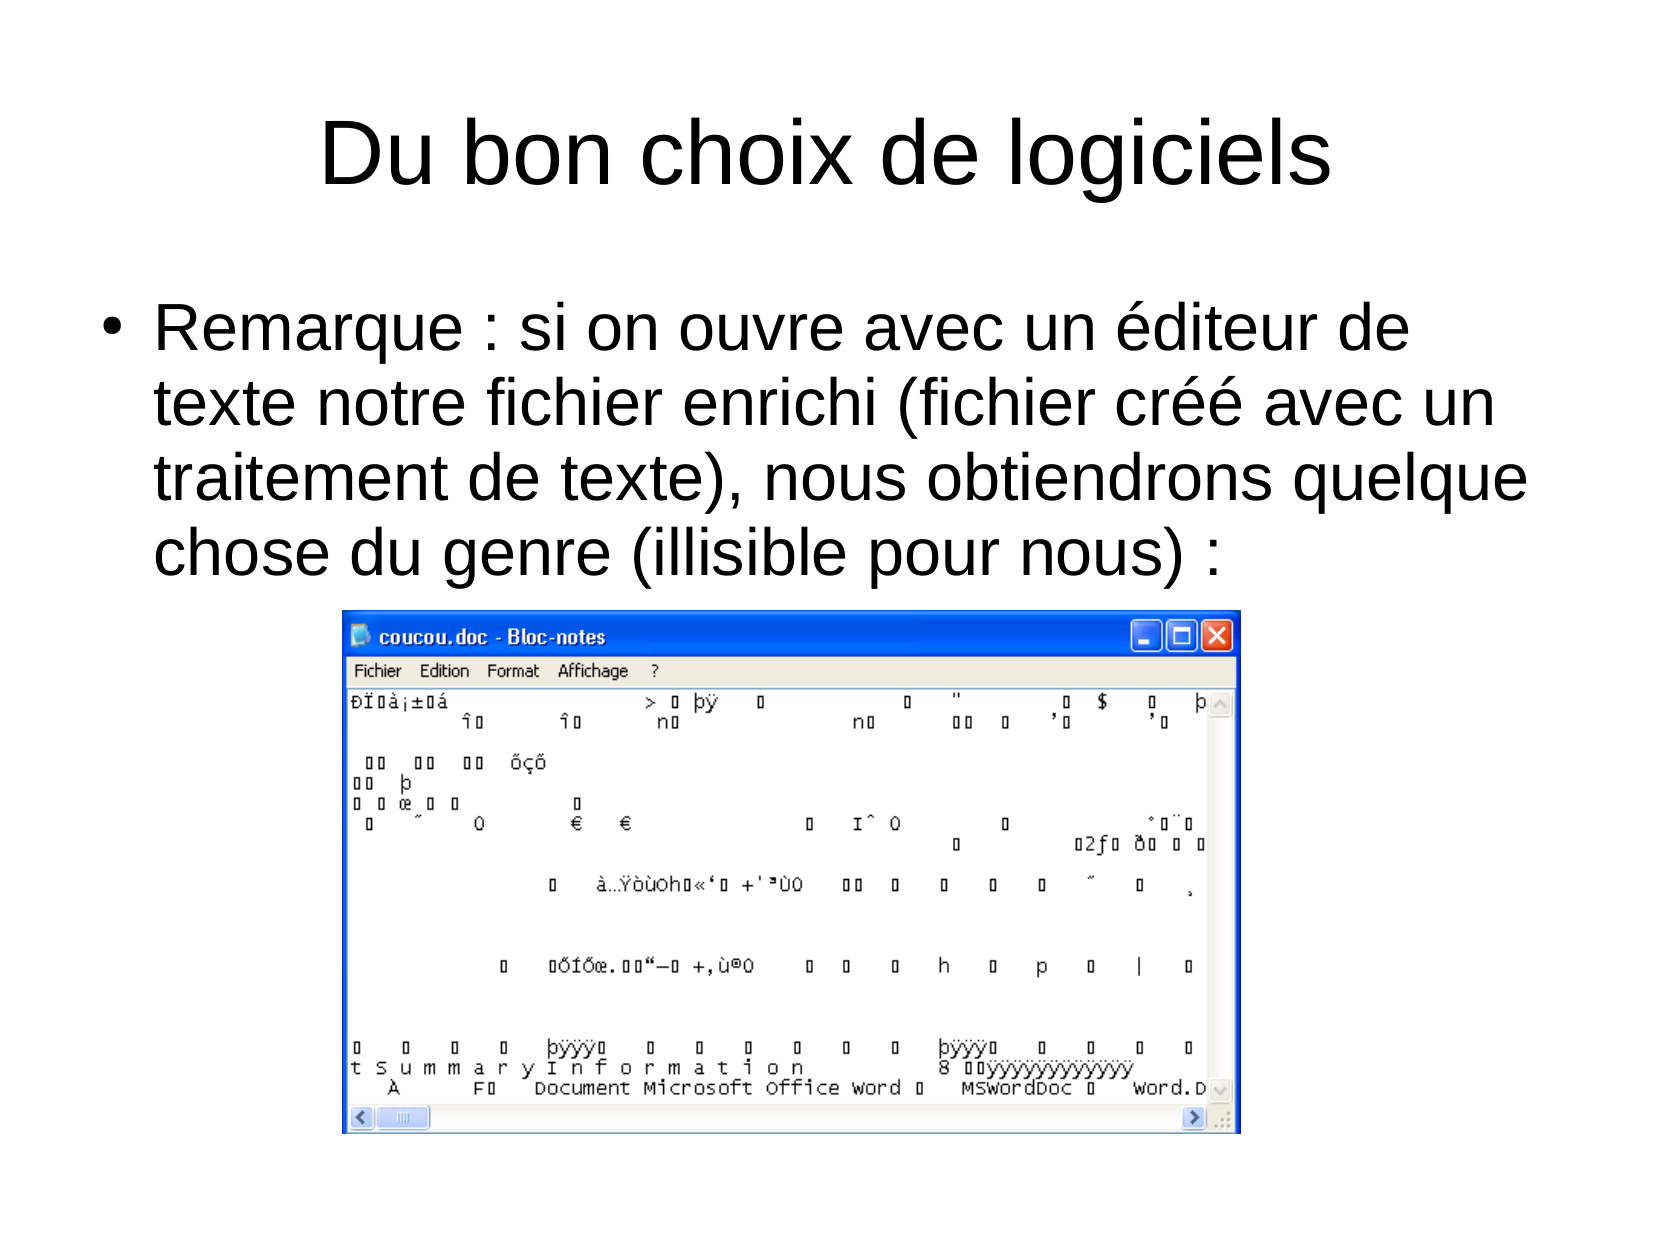

# Du bon choix de logiciels
Remarque : si on ouvre avec un éditeur de texte notre fichier enrichi (fichier créé avec un traitement de texte), nous obtiendrons quelque chose du genre (illisible pour nous) :